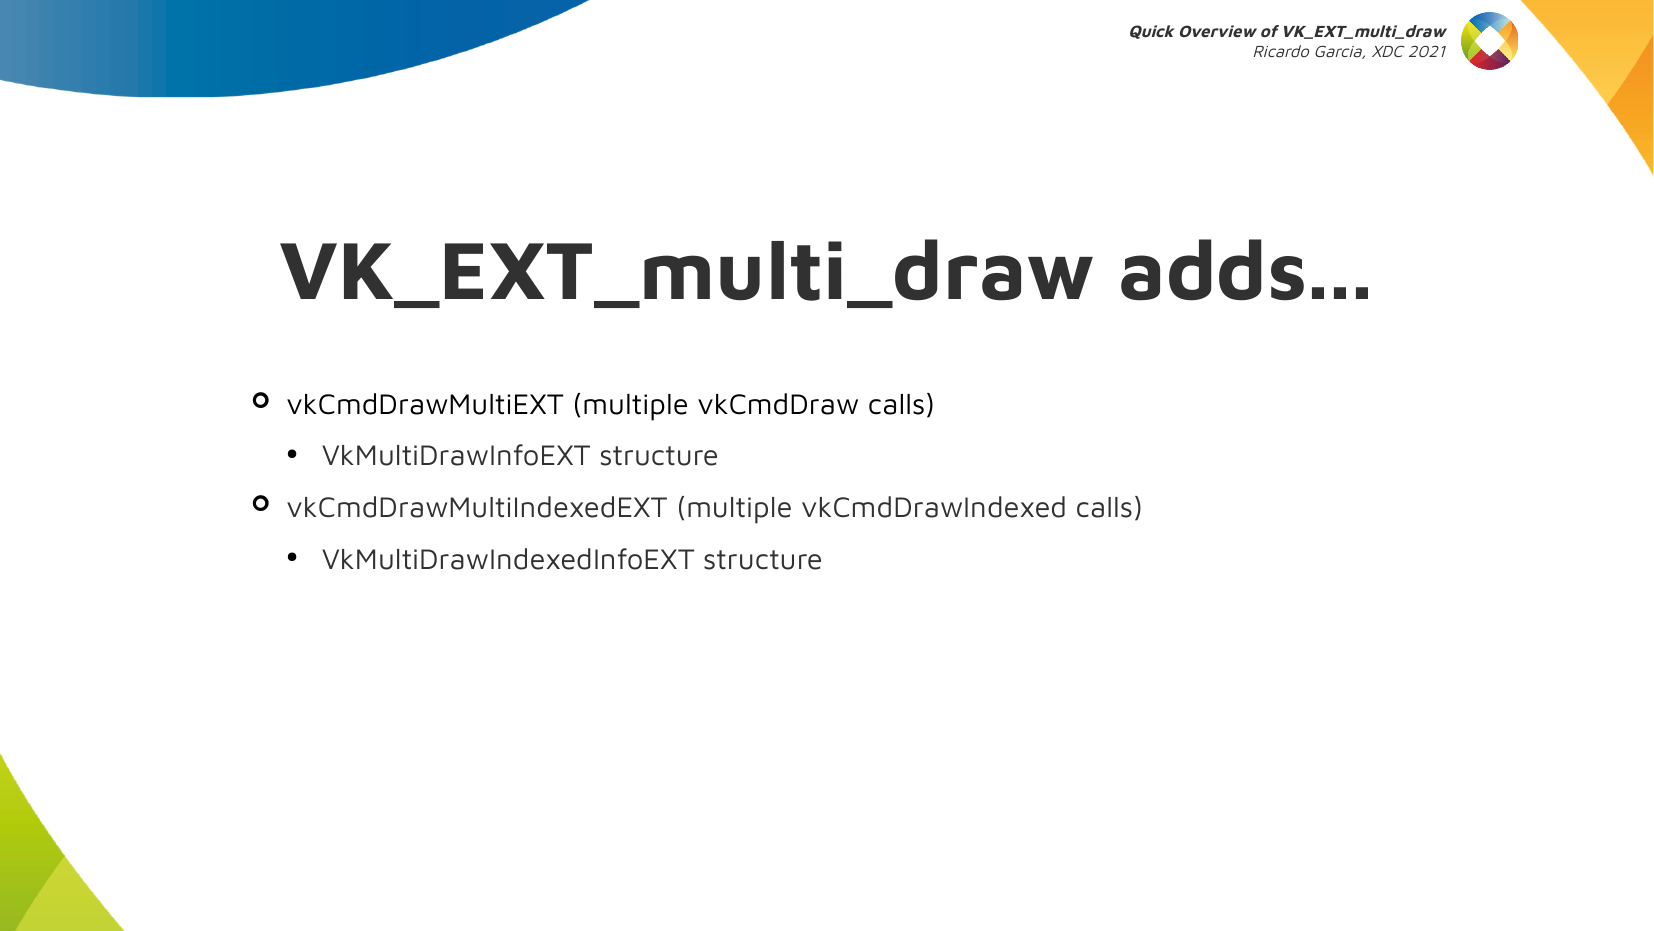

Quick Overview of VK_EXT_multi_draw
Ricardo Garcia, XDC 2021
VK_EXT_multi_draw adds...
vkCmdDrawMultiEXT (multiple vkCmdDraw calls)
VkMultiDrawInfoEXT structure
vkCmdDrawMultiIndexedEXT (multiple vkCmdDrawIndexed calls)
VkMultiDrawIndexedInfoEXT structure